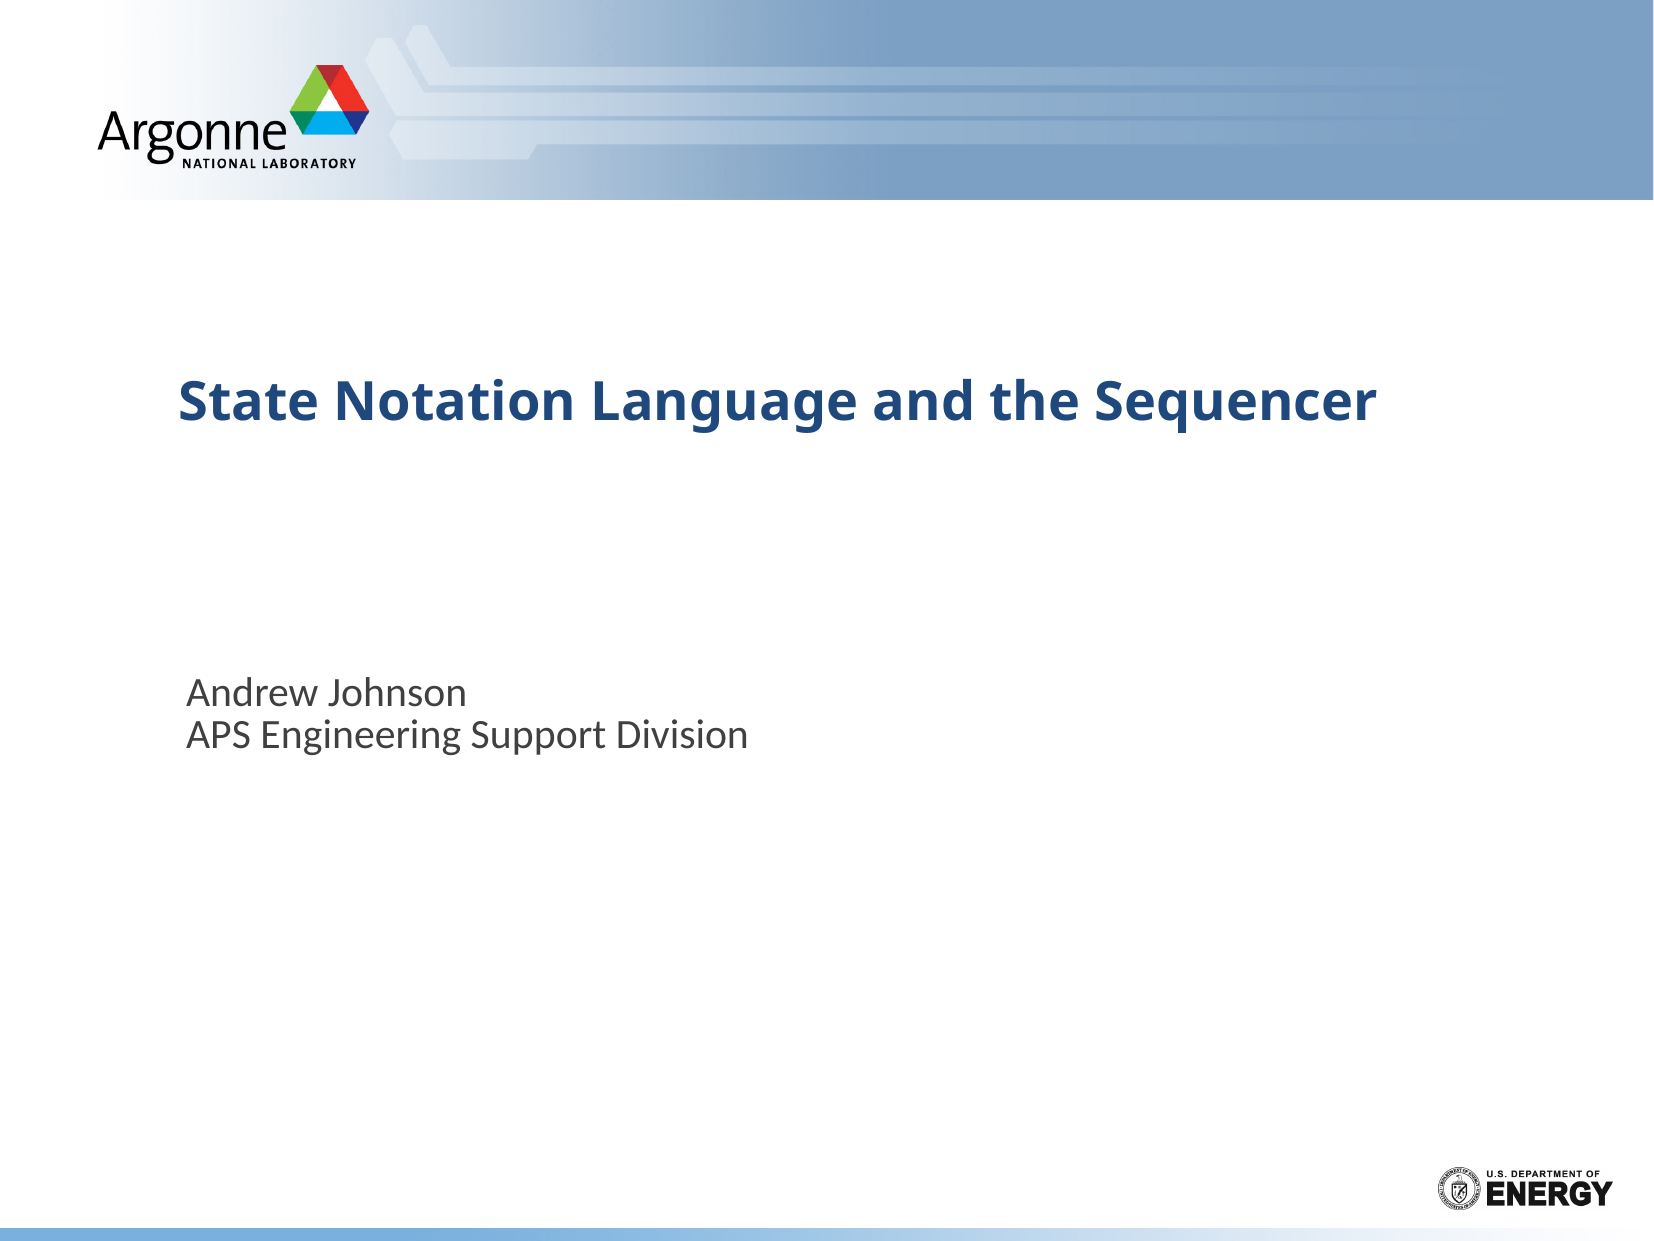

# State Notation Language and the Sequencer
Andrew Johnson
APS Engineering Support Division